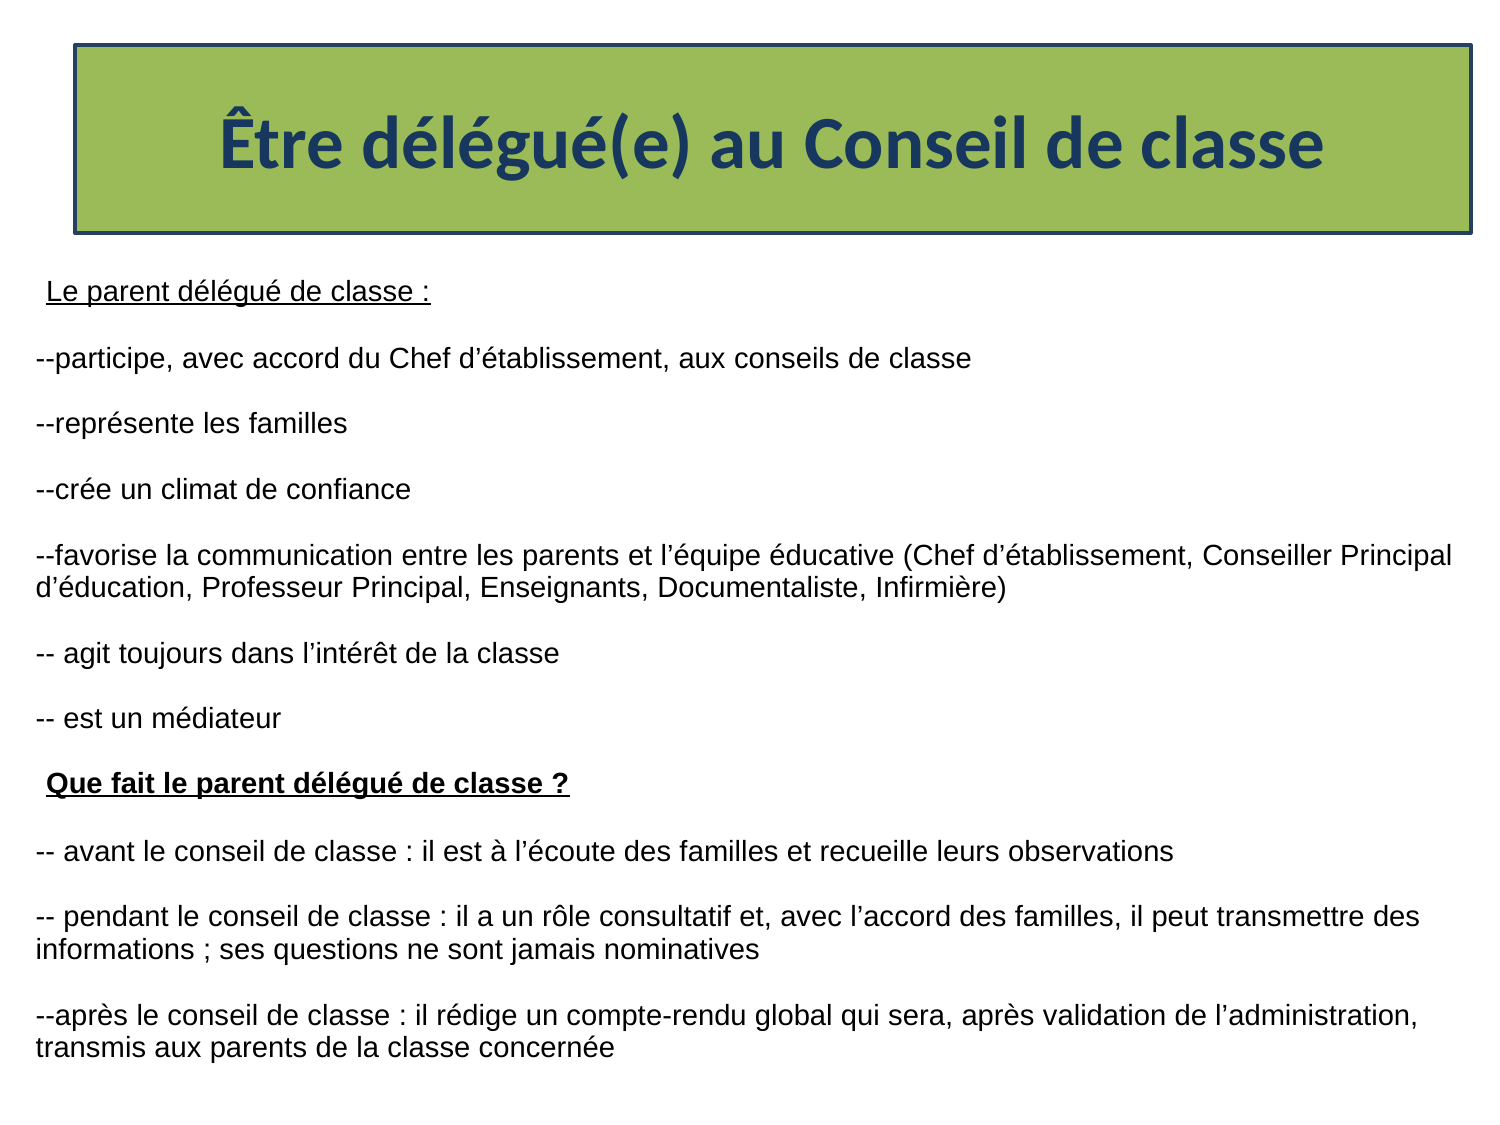

#
Être délégué(e) au Conseil de classe
 Le parent délégué de classe :
--participe, avec accord du Chef d’établissement, aux conseils de classe
--représente les familles
--crée un climat de confiance
--favorise la communication entre les parents et l’équipe éducative (Chef d’établissement, Conseiller Principal d’éducation, Professeur Principal, Enseignants, Documentaliste, Infirmière)
-- agit toujours dans l’intérêt de la classe
-- est un médiateur
 Que fait le parent délégué de classe ?
-- avant le conseil de classe : il est à l’écoute des familles et recueille leurs observations
-- pendant le conseil de classe : il a un rôle consultatif et, avec l’accord des familles, il peut transmettre des informations ; ses questions ne sont jamais nominatives
--après le conseil de classe : il rédige un compte-rendu global qui sera, après validation de l’administration, transmis aux parents de la classe concernée